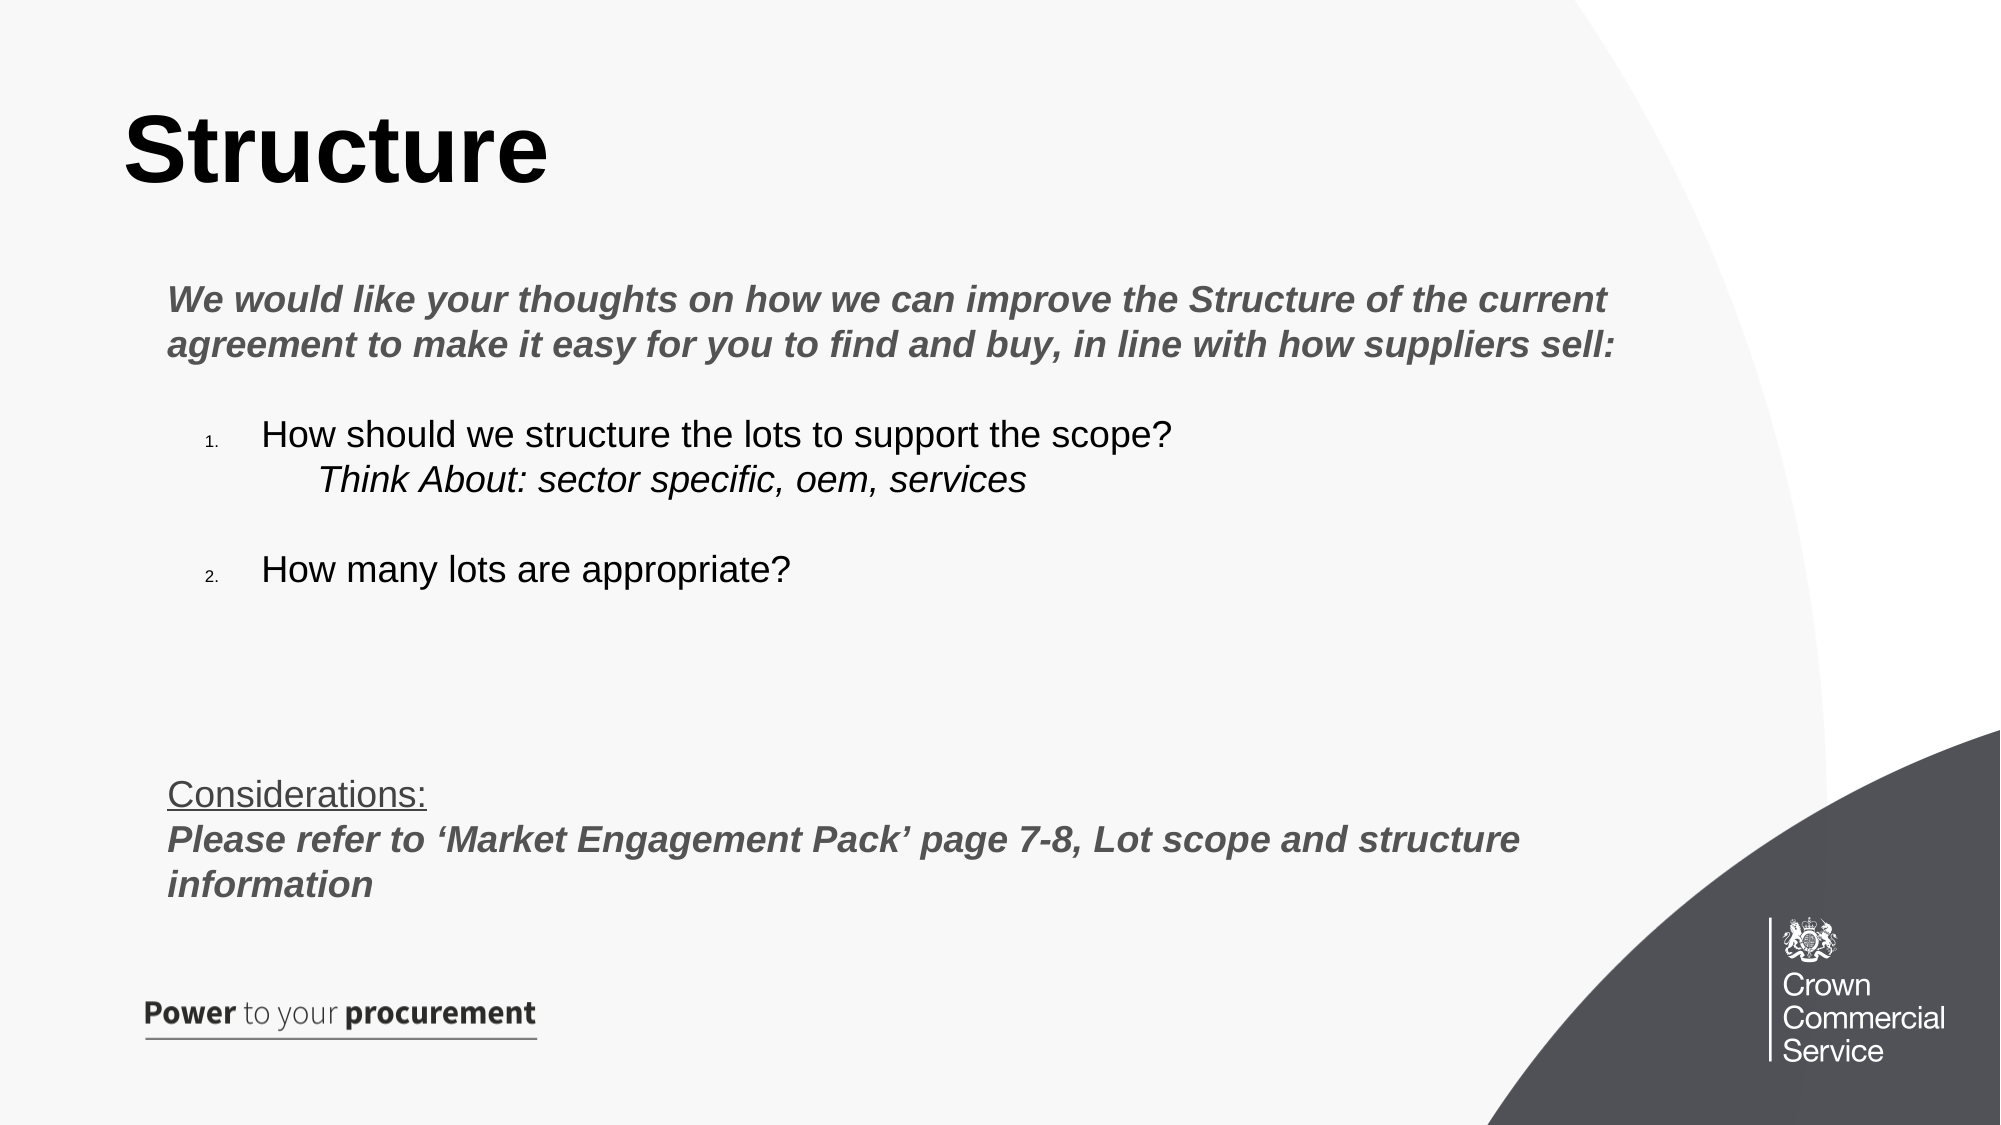

# Structure
We would like your thoughts on how we can improve the Structure of the current agreement to make it easy for you to find and buy, in line with how suppliers sell:
How should we structure the lots to support the scope?
Think About: sector specific, oem, services
How many lots are appropriate?
Considerations:
Please refer to ‘Market Engagement Pack’ page 7-8, Lot scope and structure information